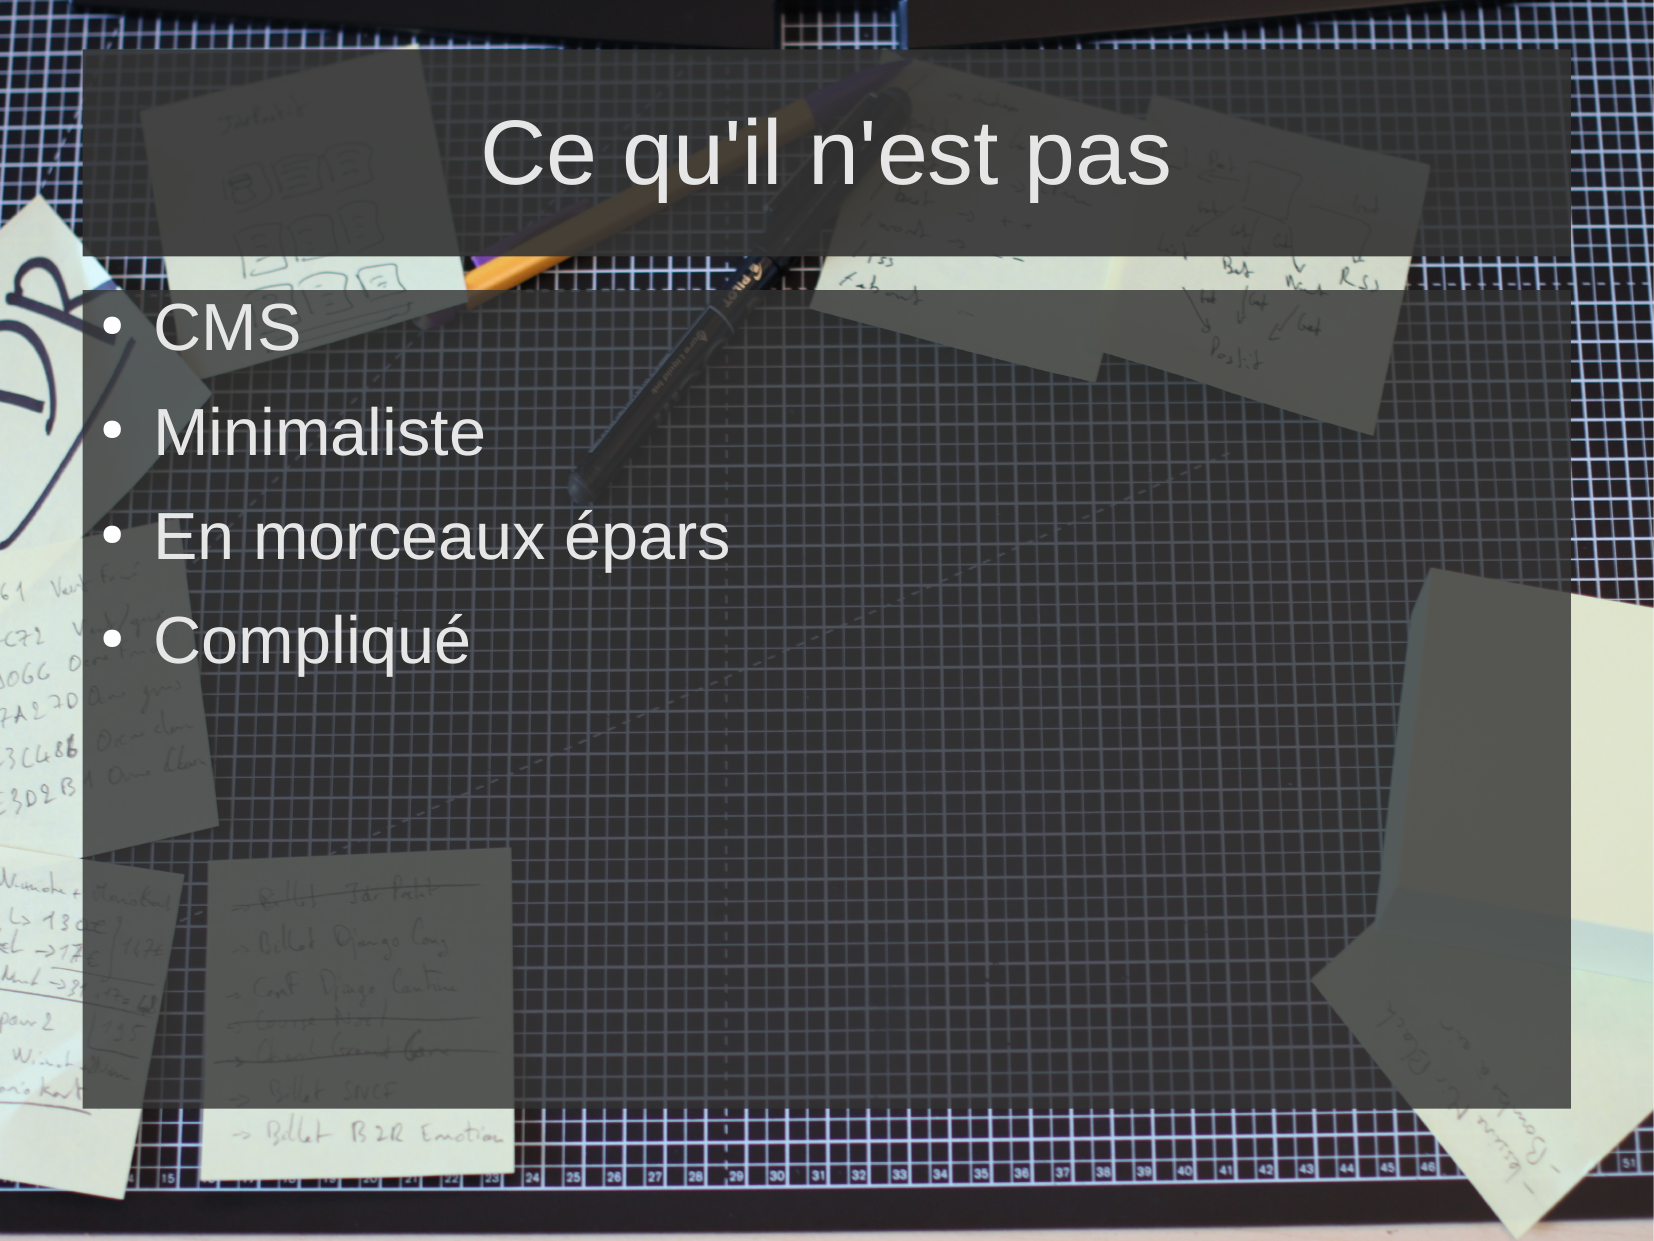

# Ce qu'il n'est pas
CMS
Minimaliste
En morceaux épars
Compliqué